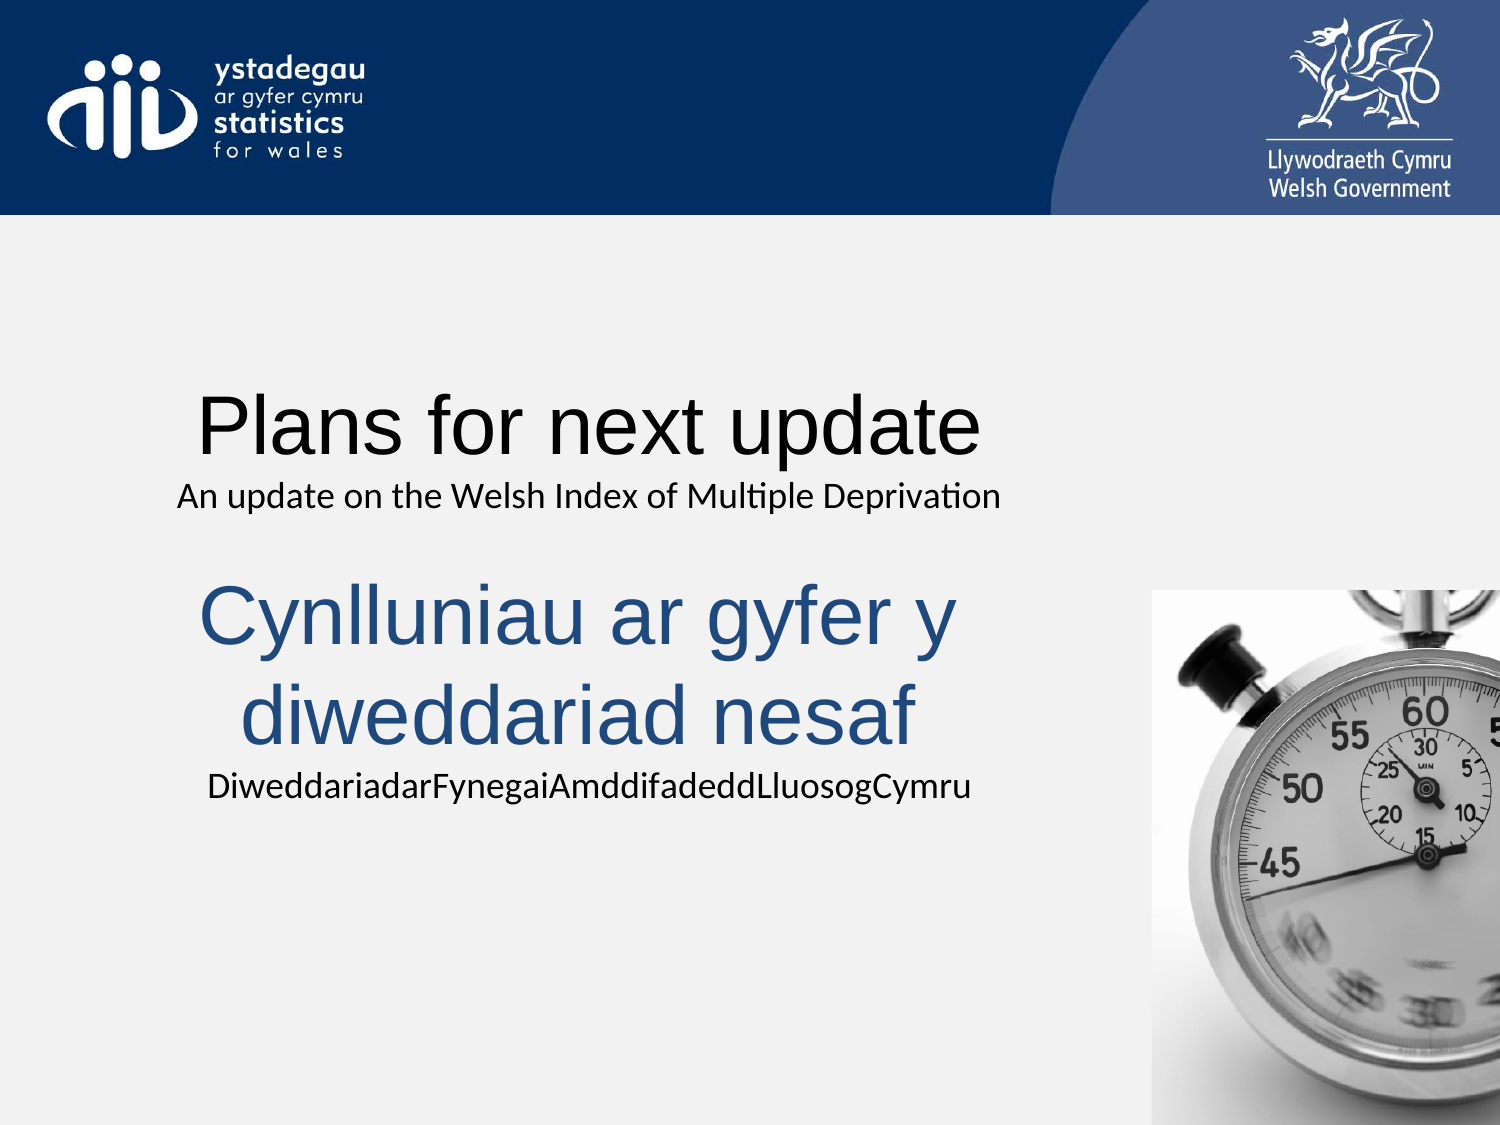

Plans for next update
An update on the Welsh Index of Multiple Deprivation
Cynlluniau ar gyfer y
diweddariad nesaf
DiweddariadarFynegaiAmddifadeddLluosogCymru